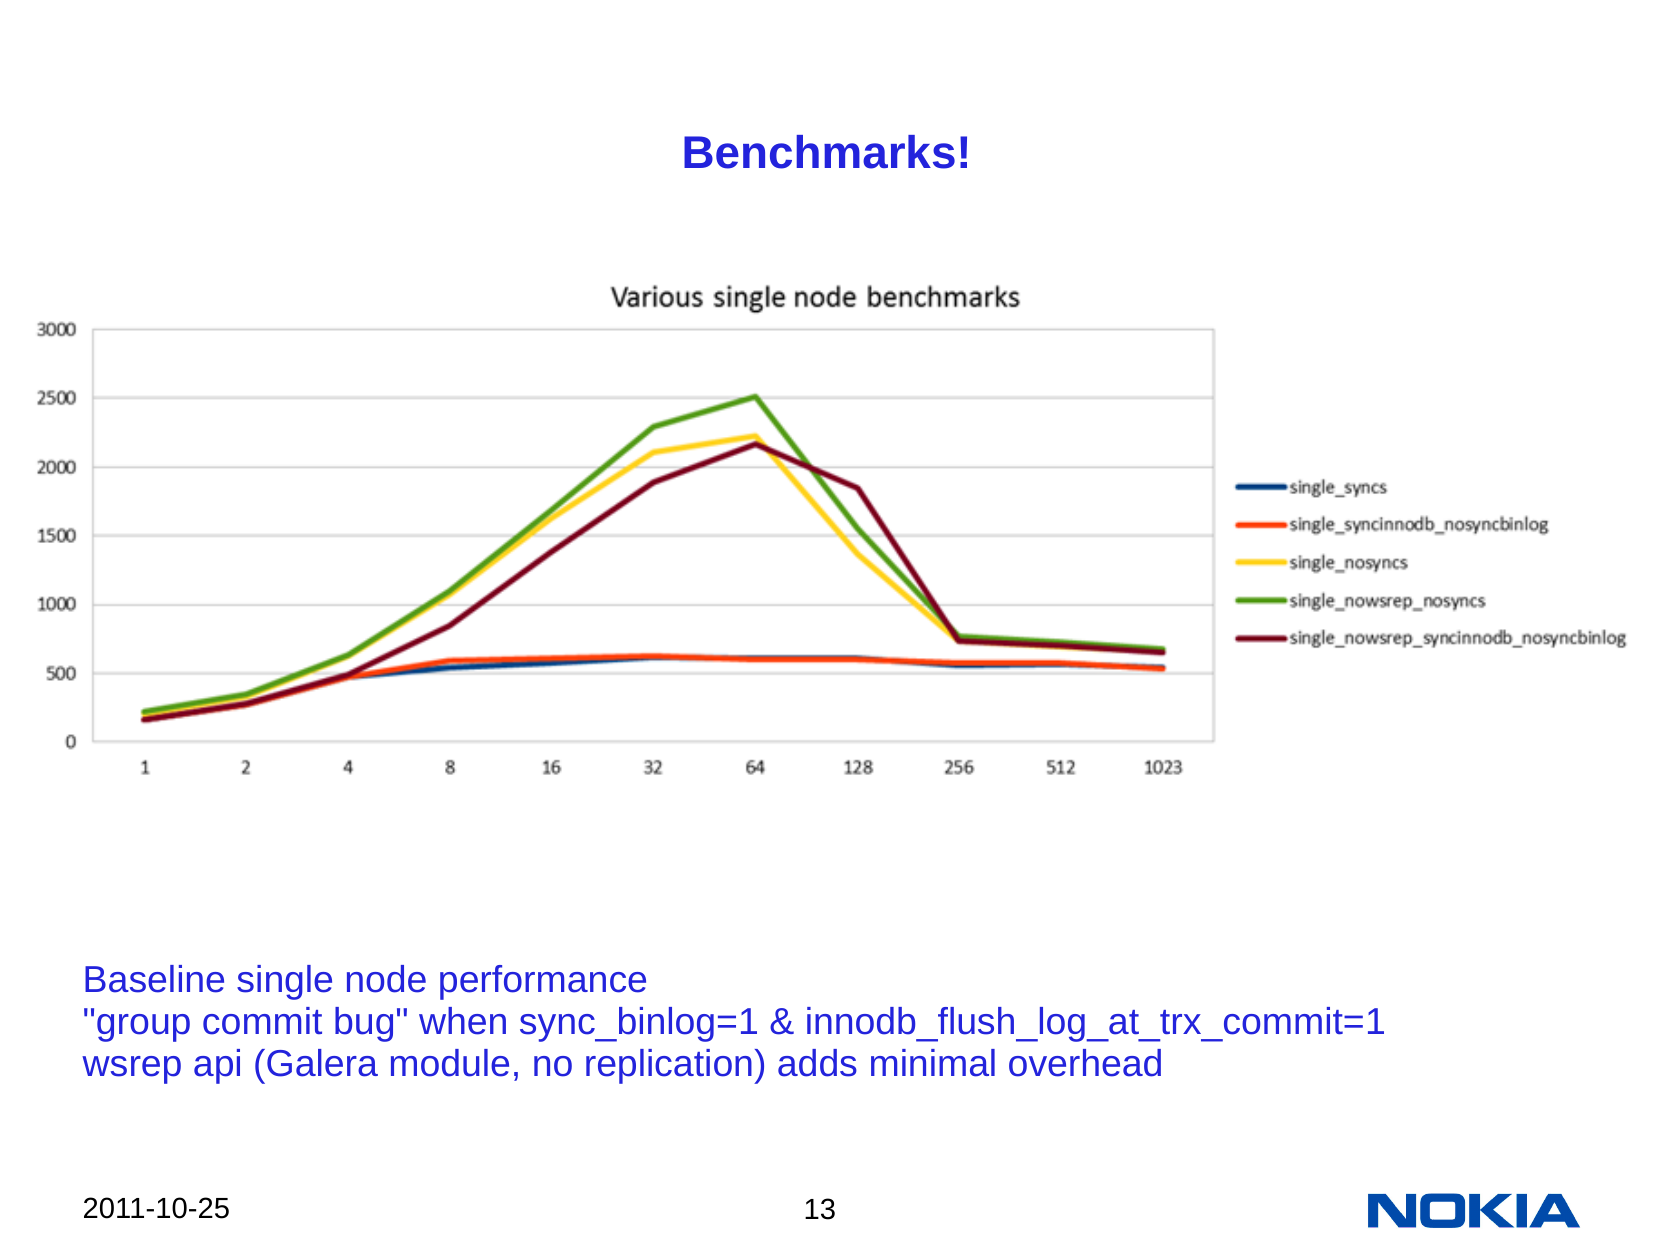

# Benchmarks!
Baseline single node performance
"group commit bug" when sync_binlog=1 & innodb_flush_log_at_trx_commit=1
wsrep api (Galera module, no replication) adds minimal overhead
2011-10-25
13